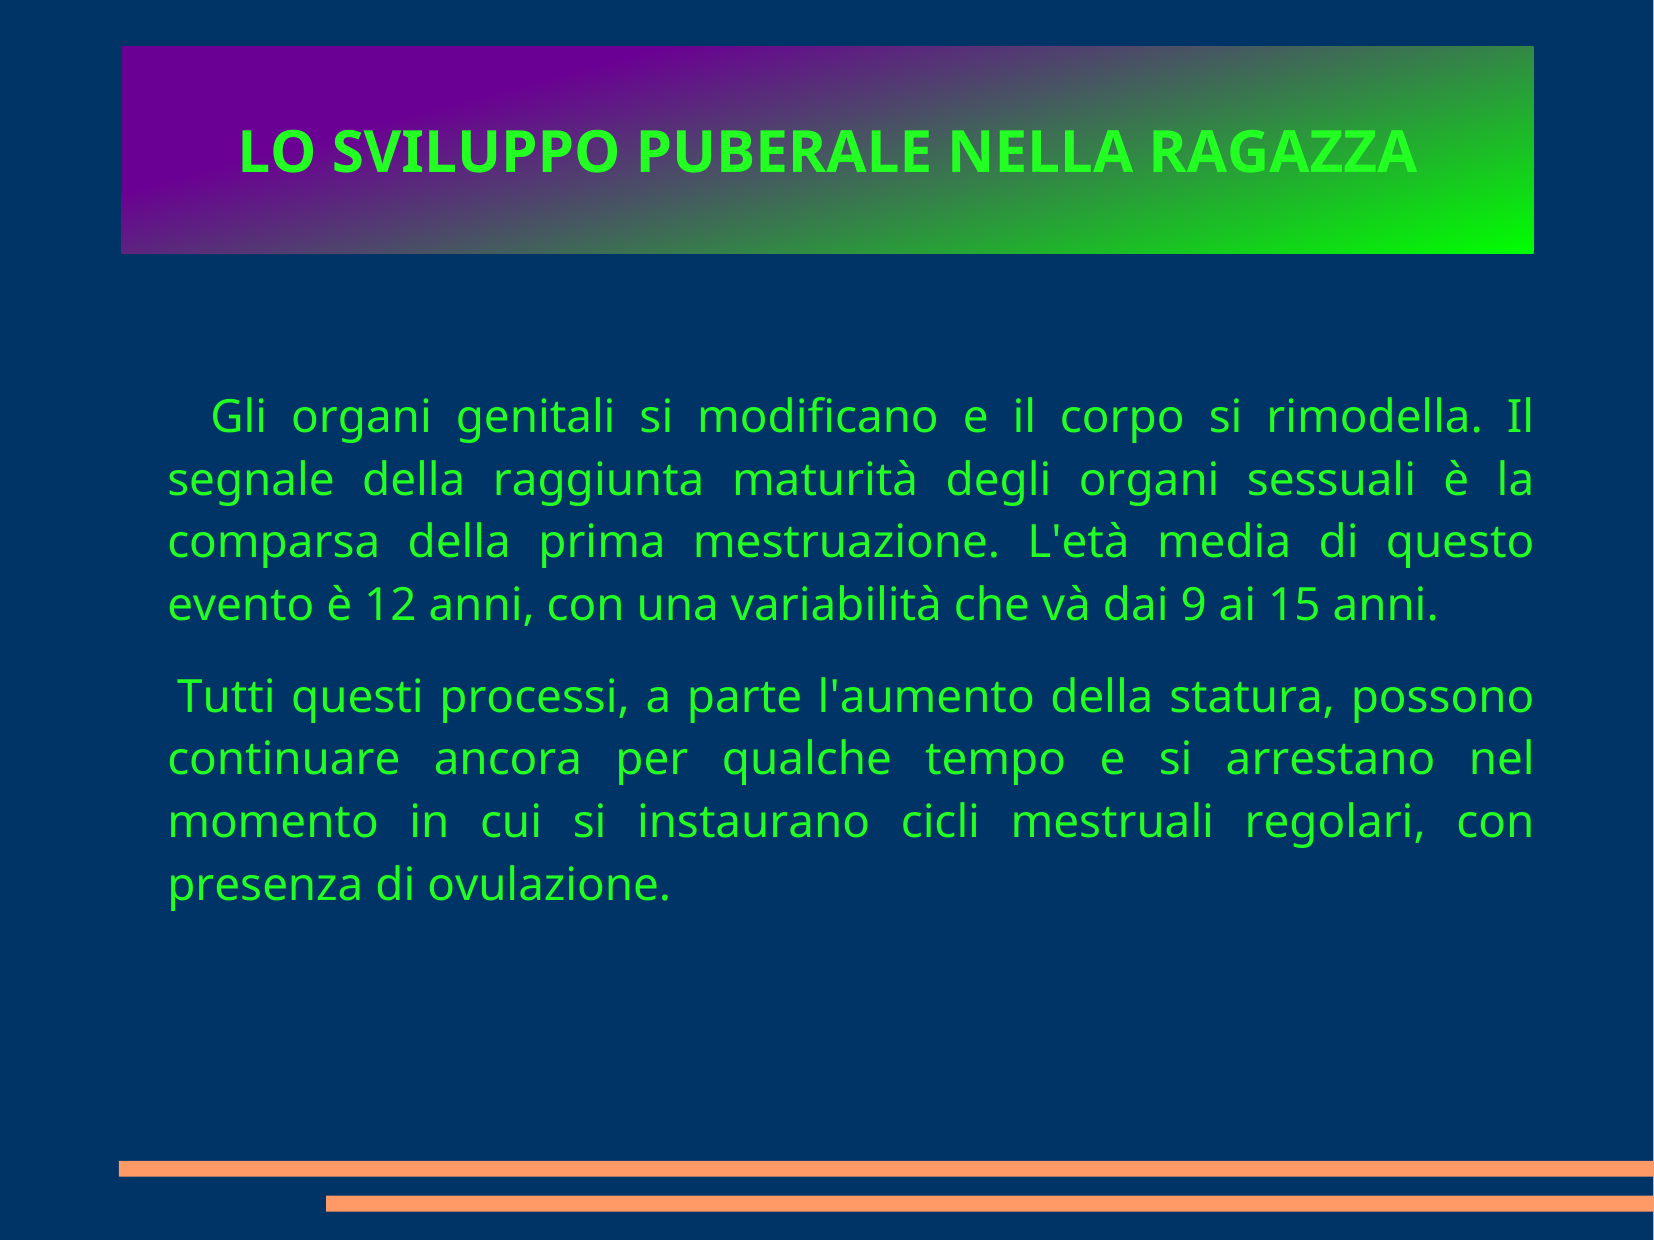

# LO SVILUPPO PUBERALE NELLA RAGAZZA
 Gli organi genitali si modificano e il corpo si rimodella. Il segnale della raggiunta maturità degli organi sessuali è la comparsa della prima mestruazione. L'età media di questo evento è 12 anni, con una variabilità che và dai 9 ai 15 anni.
 Tutti questi processi, a parte l'aumento della statura, possono continuare ancora per qualche tempo e si arrestano nel momento in cui si instaurano cicli mestruali regolari, con presenza di ovulazione.